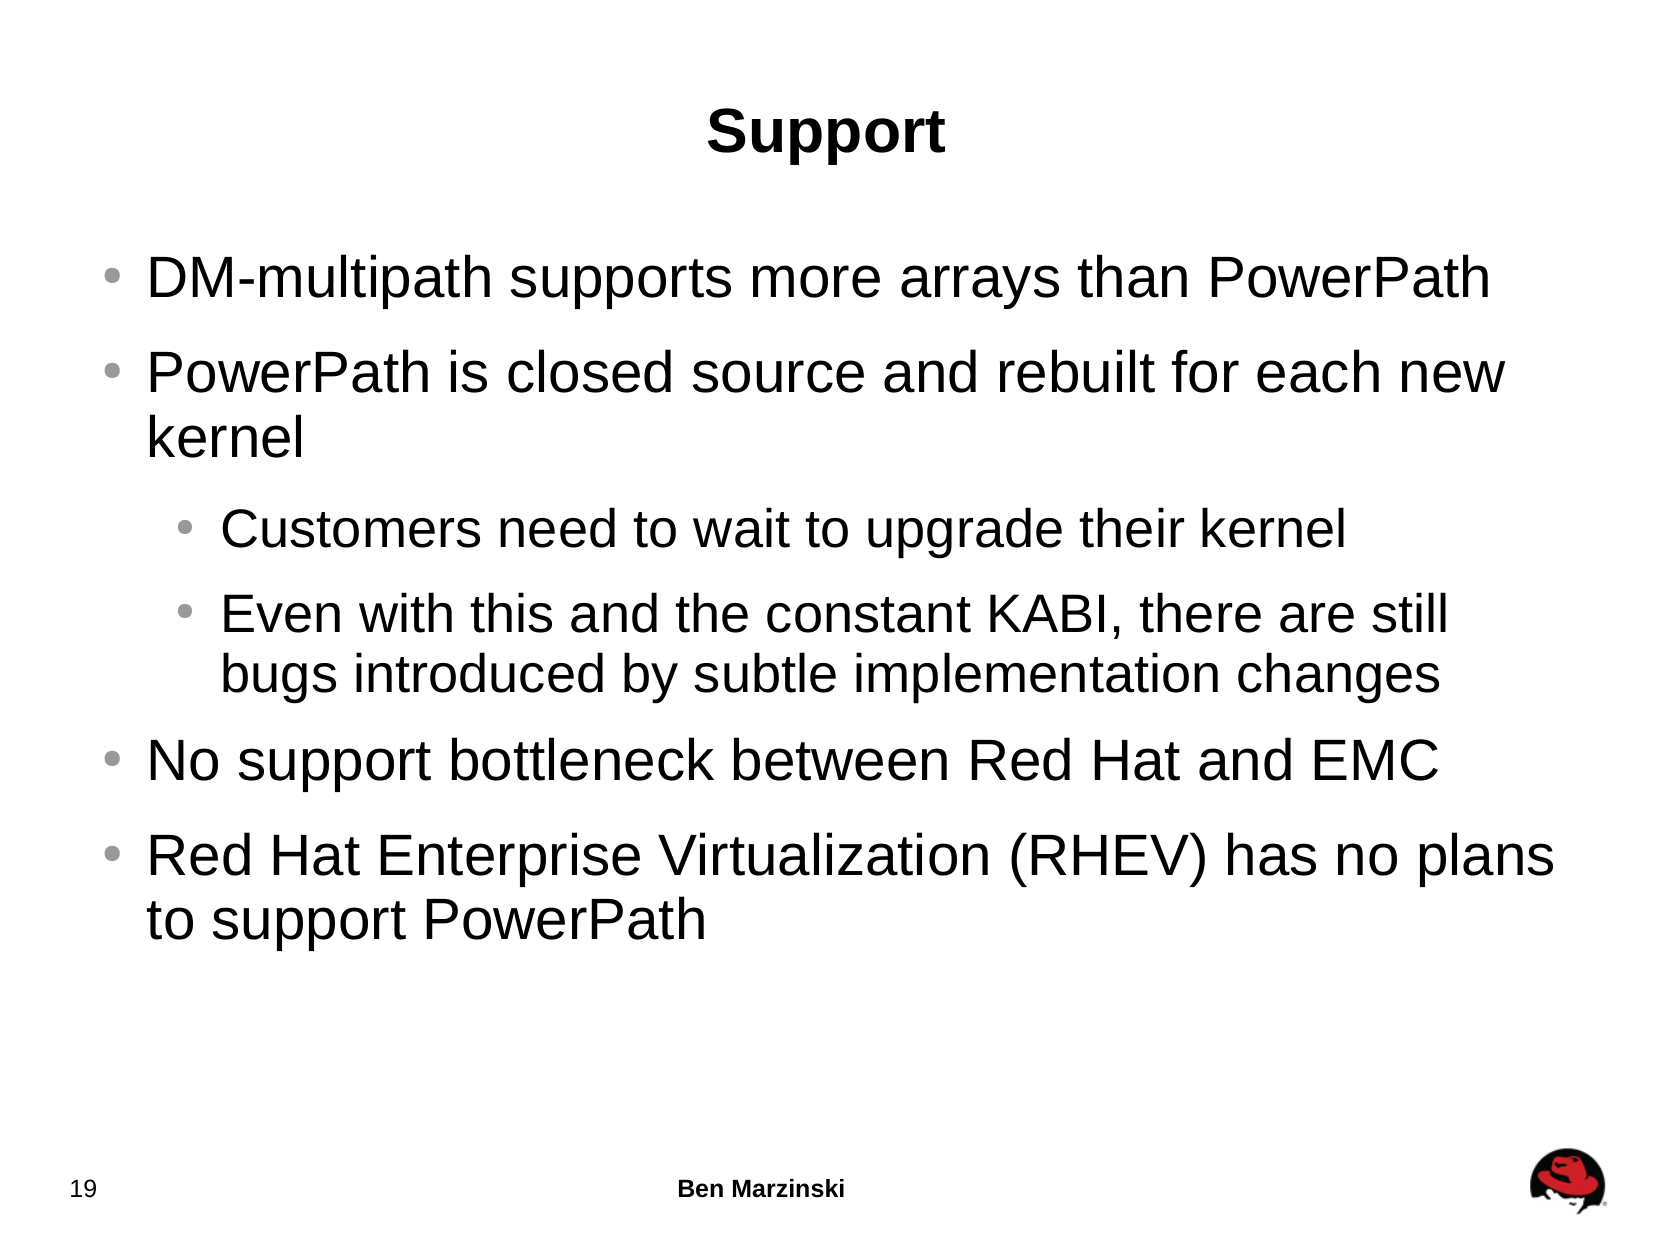

# Support
DM-multipath supports more arrays than PowerPath
PowerPath is closed source and rebuilt for each new kernel
Customers need to wait to upgrade their kernel
Even with this and the constant KABI, there are still bugs introduced by subtle implementation changes
No support bottleneck between Red Hat and EMC
Red Hat Enterprise Virtualization (RHEV) has no plans to support PowerPath